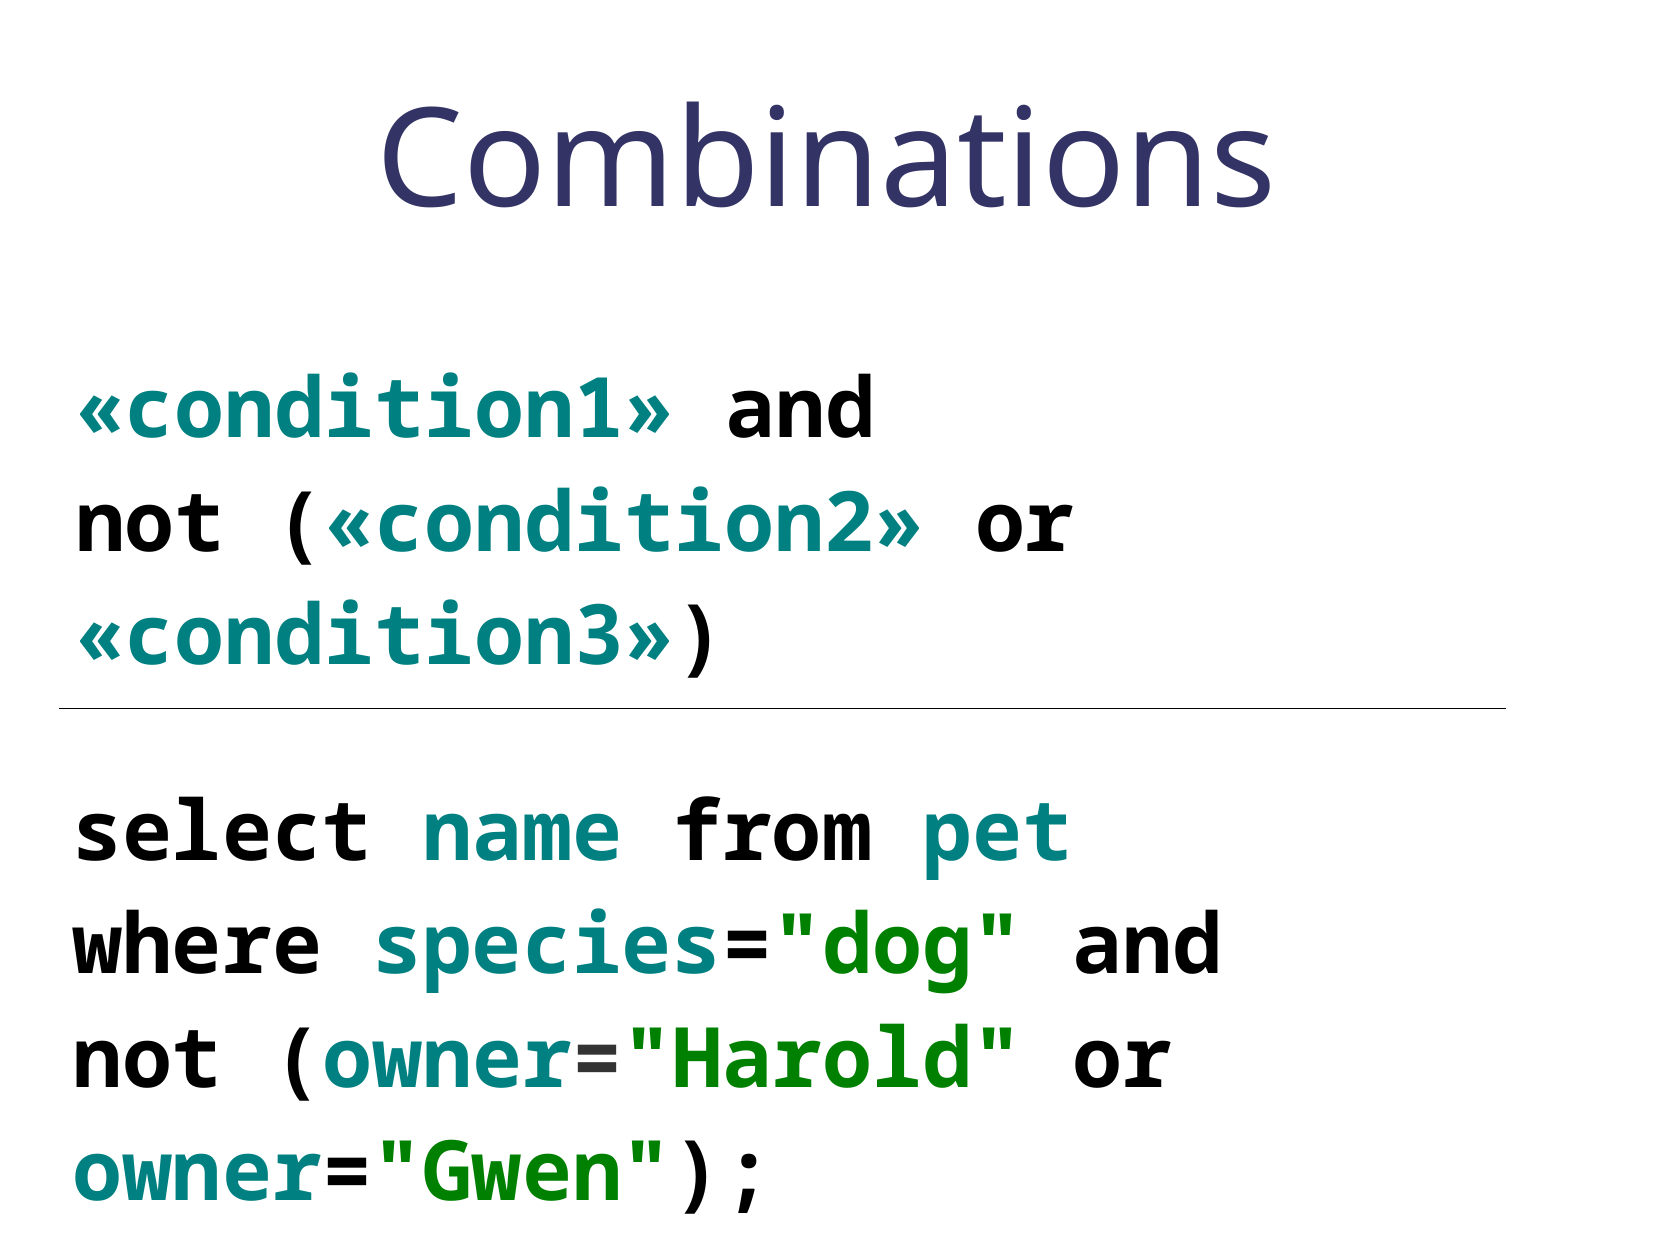

# Combinations
«condition1» and
not («condition2» or «condition3»)
select name from pet
where species="dog" and
not (owner="Harold" or owner="Gwen");